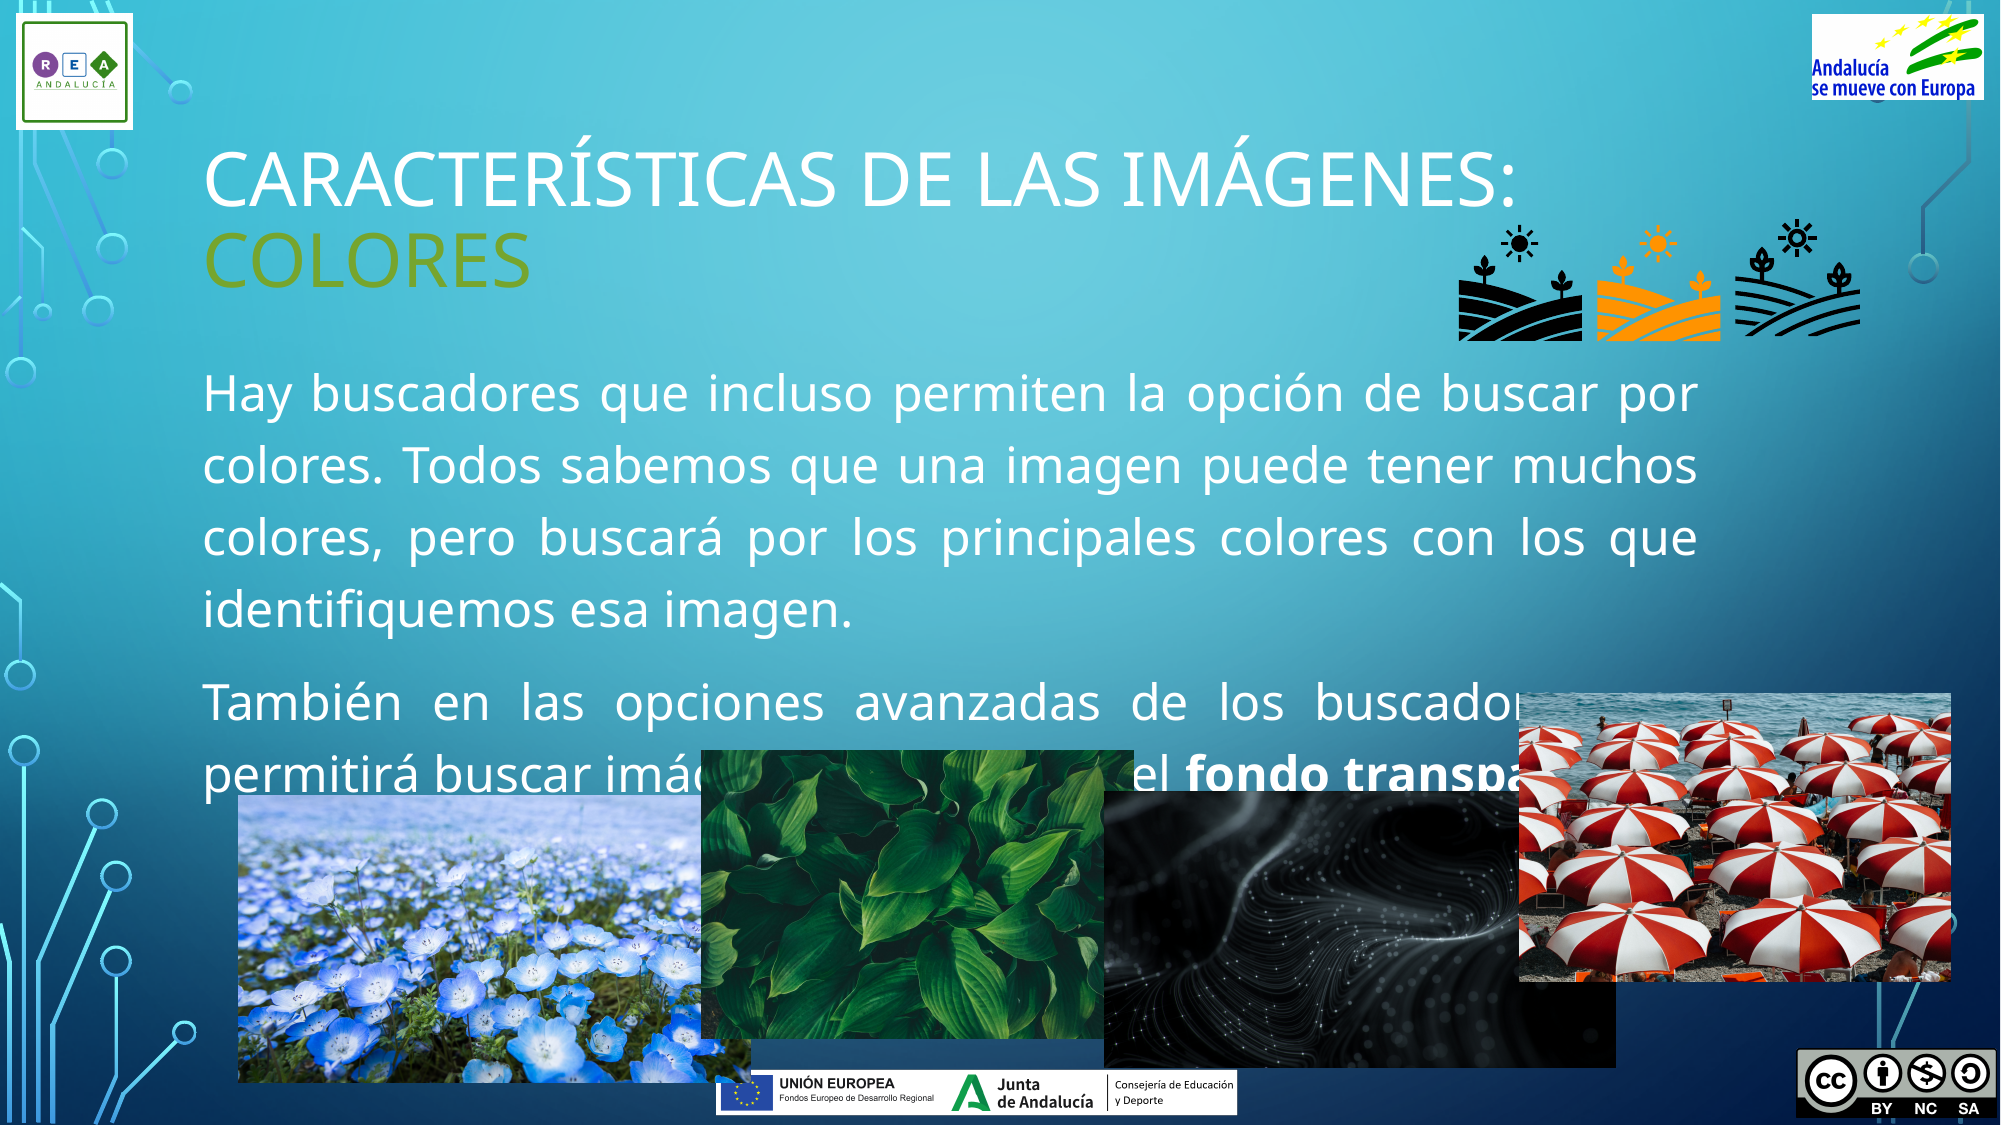

# Características de las imágenes: colores
Hay buscadores que incluso permiten la opción de buscar por colores. Todos sabemos que una imagen puede tener muchos colores, pero buscará por los principales colores con los que identifiquemos esa imagen.
También en las opciones avanzadas de los buscadores nos permitirá buscar imágenes que tengan el fondo transparente.